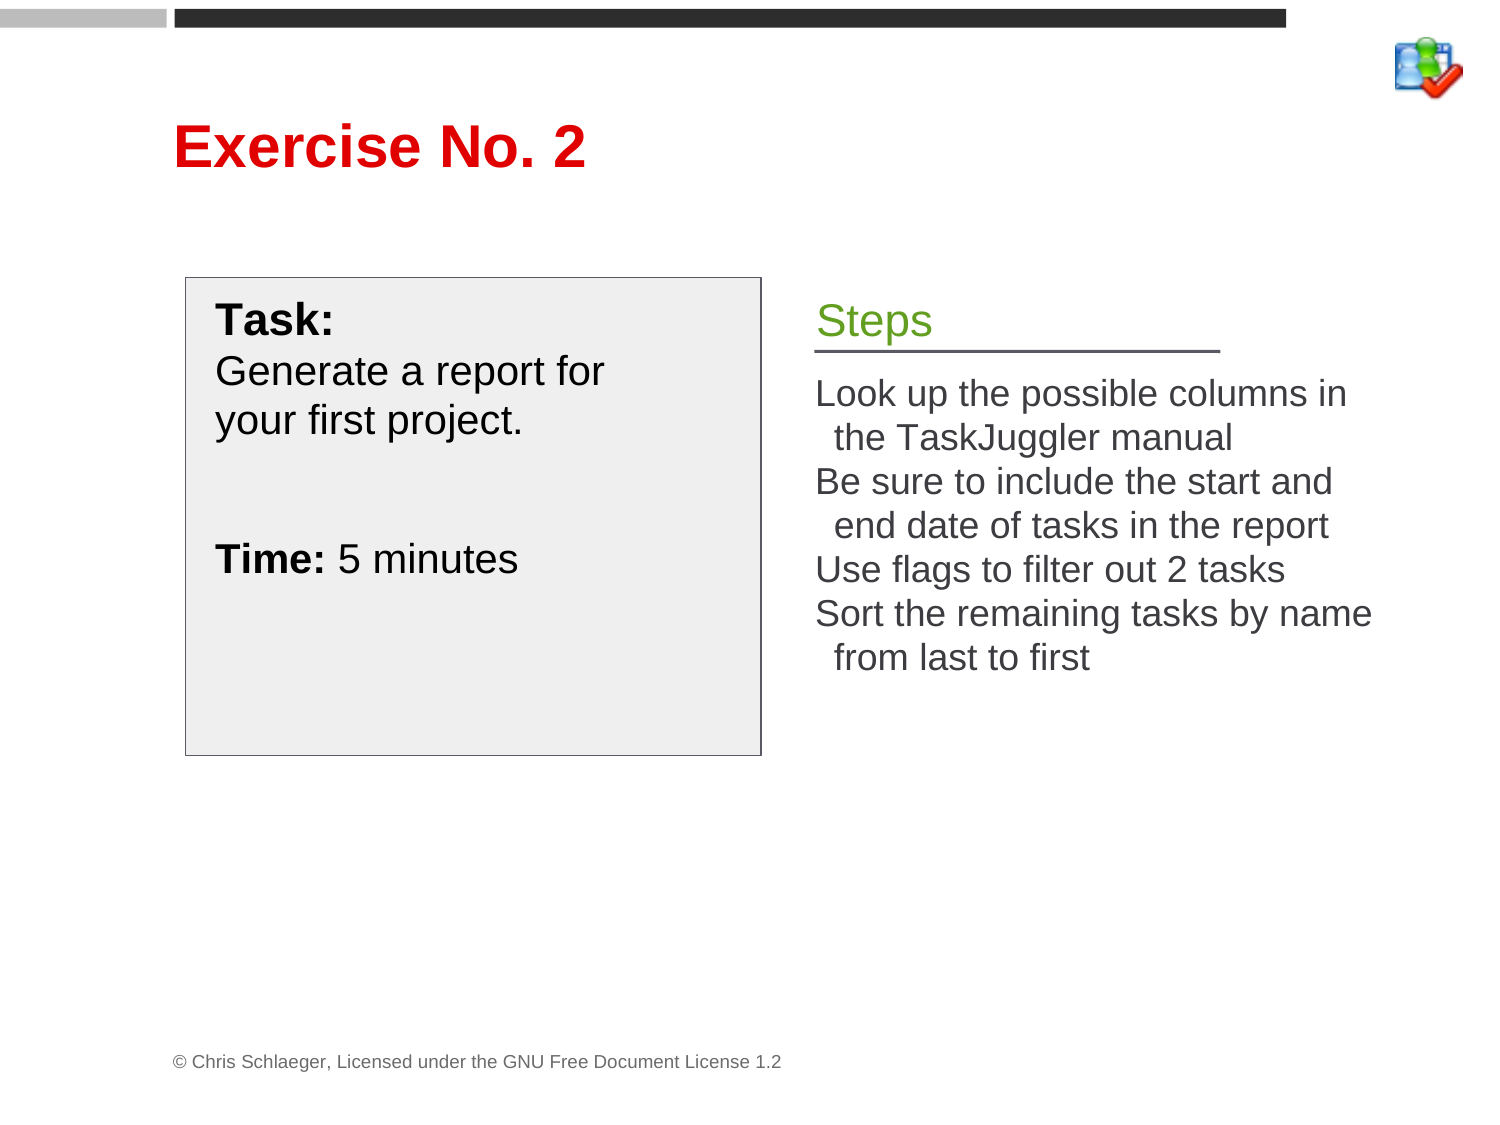

# Exercise No. 2
Task:
Generate a report for your first project.
Time: 5 minutes
Steps
Look up the possible columns in the TaskJuggler manual
Be sure to include the start and end date of tasks in the report
Use flags to filter out 2 tasks
Sort the remaining tasks by name from last to first